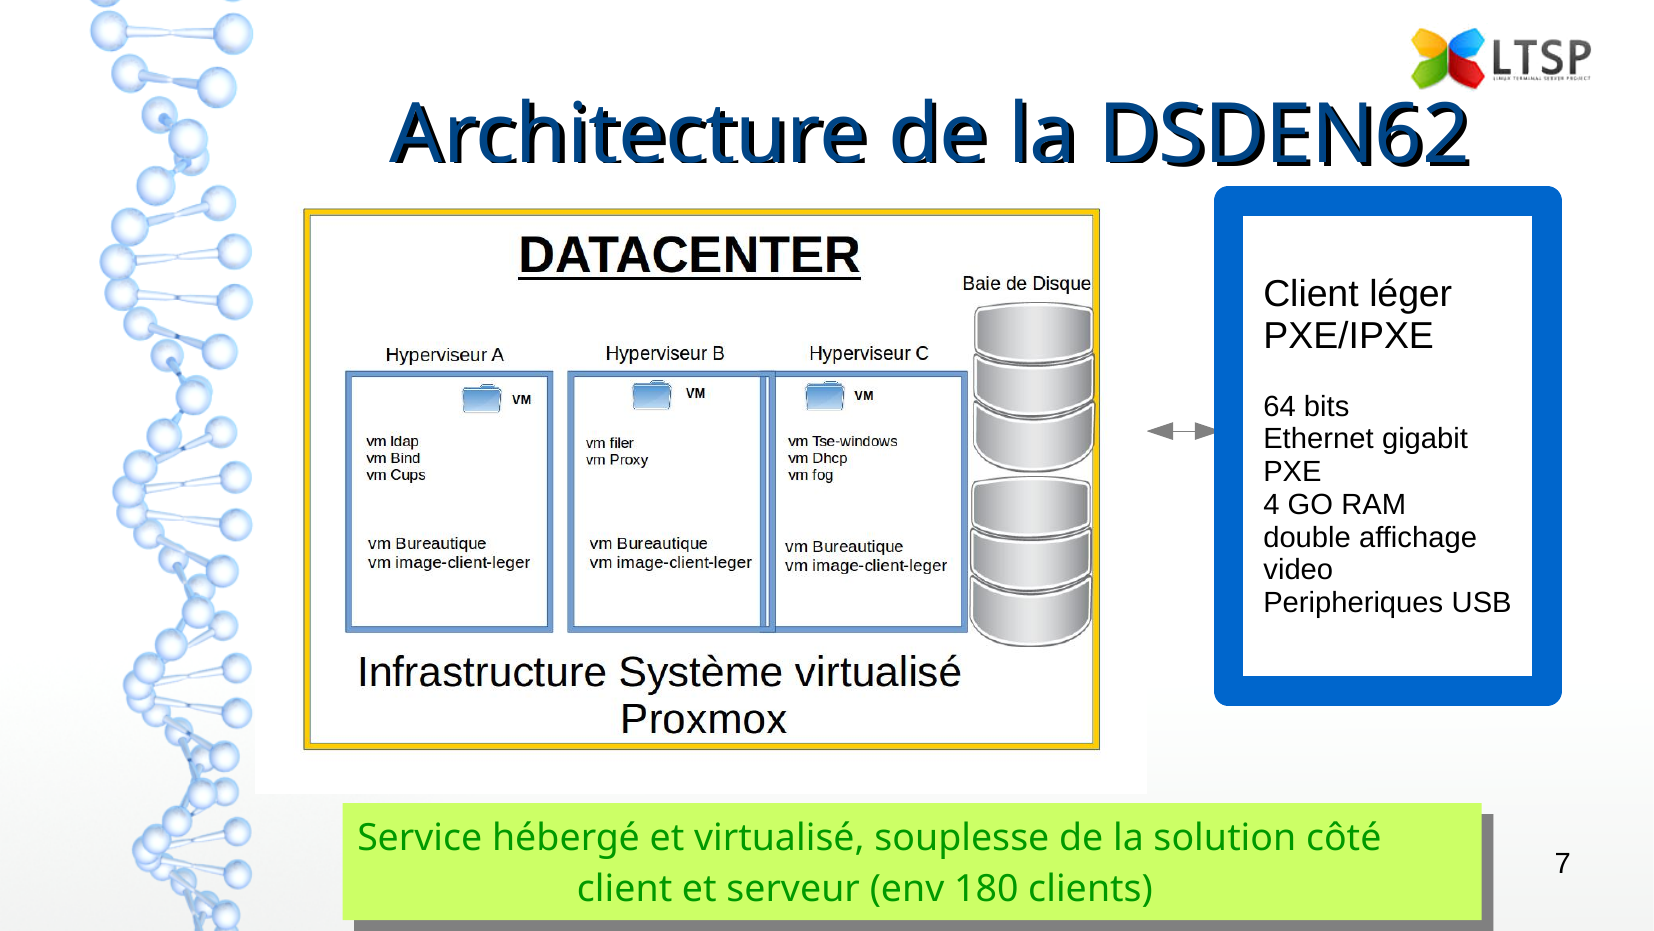

# Architecture de la DSDEN62
Client léger
PXE/IPXE
64 bits
Ethernet gigabit PXE
4 GO RAM
double affichage video
Peripheriques USB
Service hébergé et virtualisé, souplesse de la solution côté client et serveur (env 180 clients)
7